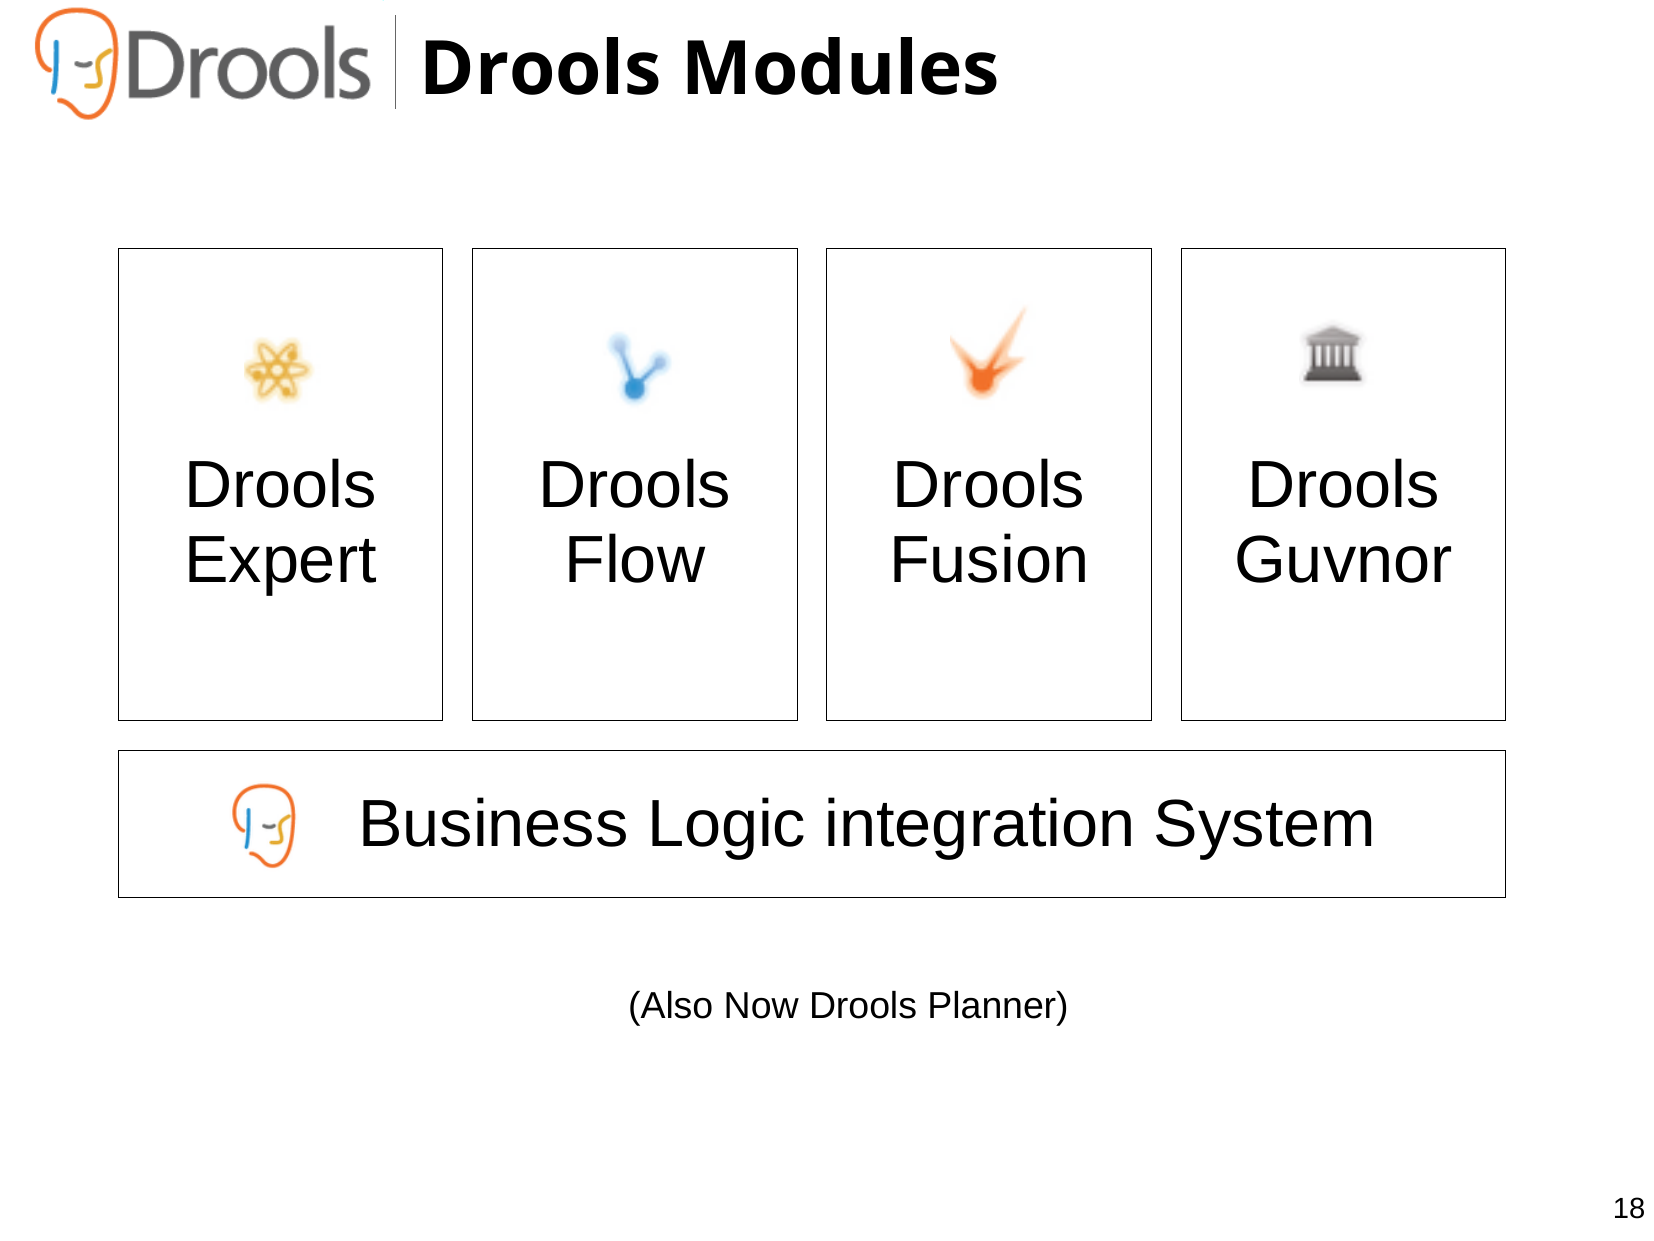

# Drools Modules
Drools
Expert
Drools
Flow
Drools
Fusion
Drools
Guvnor
 Business Logic integration System
(Also Now Drools Planner)